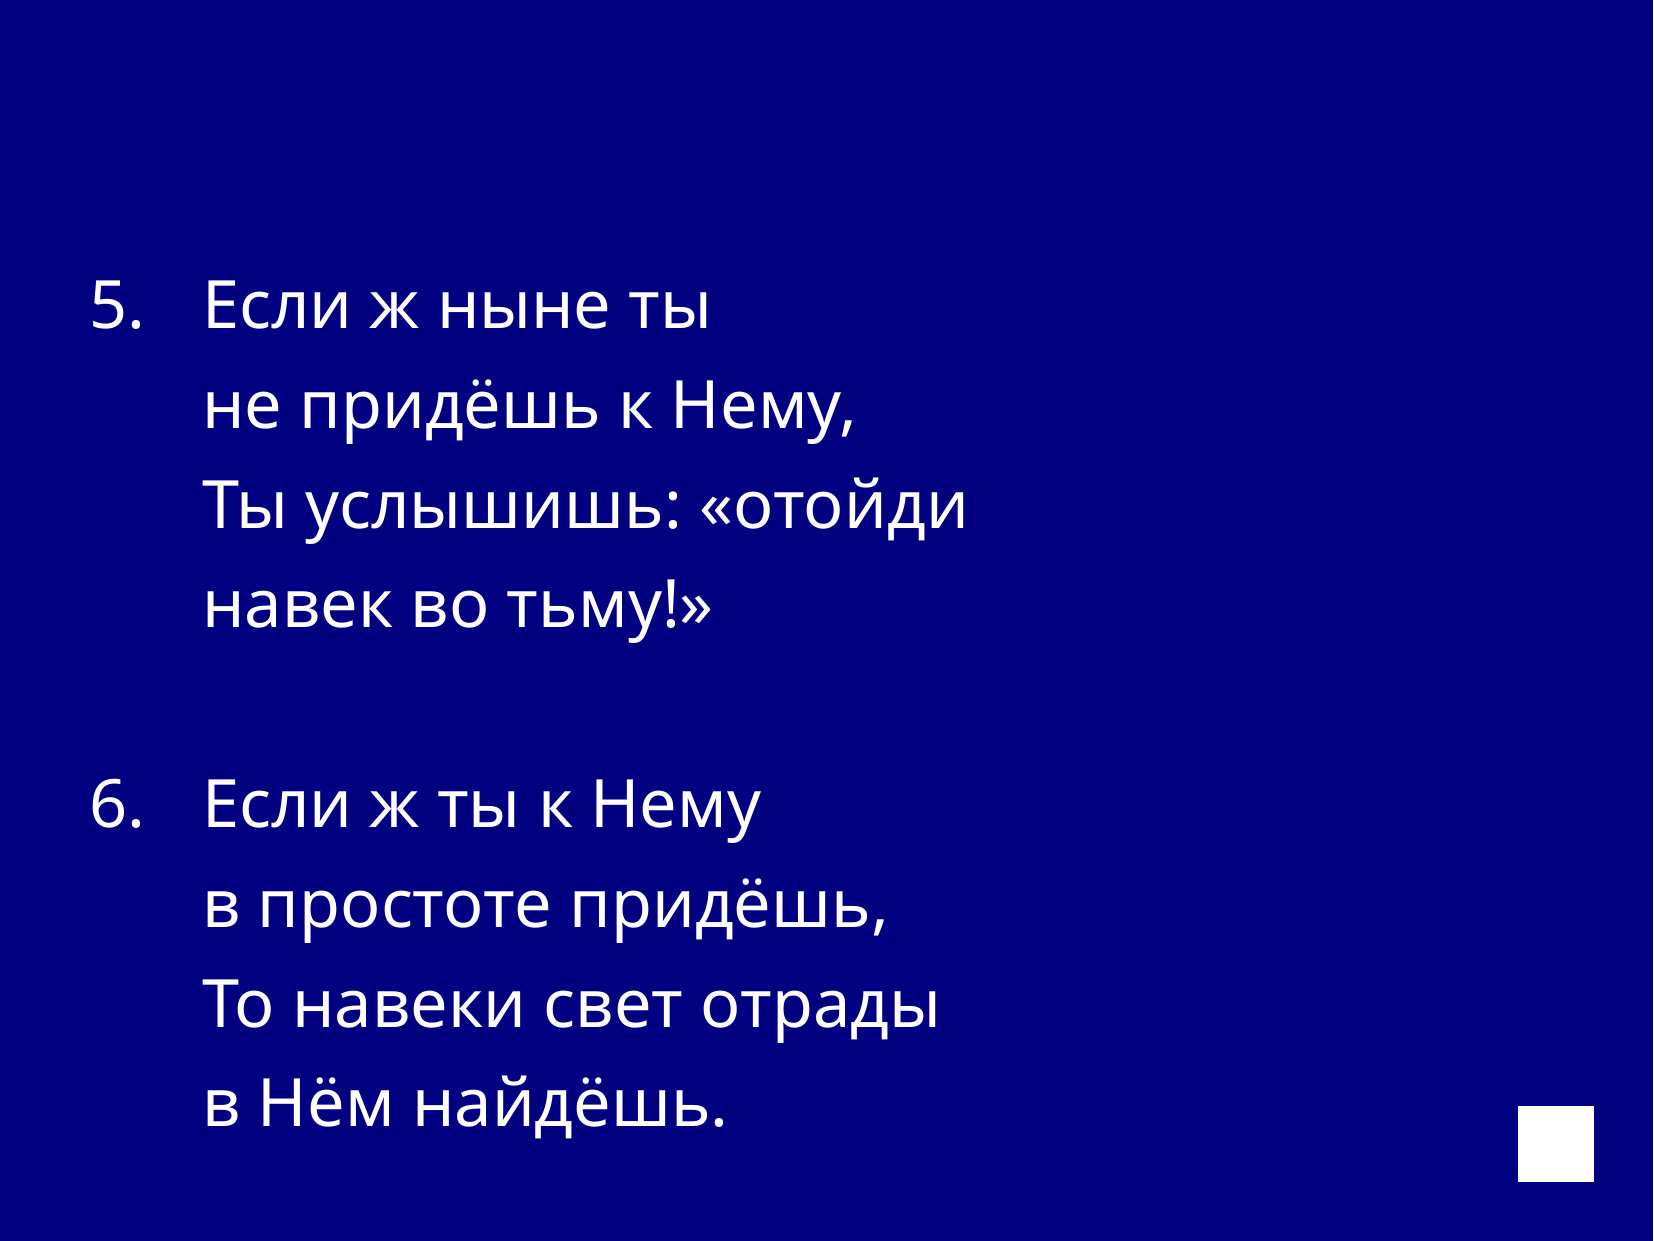

5.	Если ж ныне ты
	не придёшь к Нему,
	Ты услышишь: «отойди
	навек во тьму!»
6.	Если ж ты к Нему
	в простоте придёшь,
	То навеки свет отрады
	в Нём найдёшь.